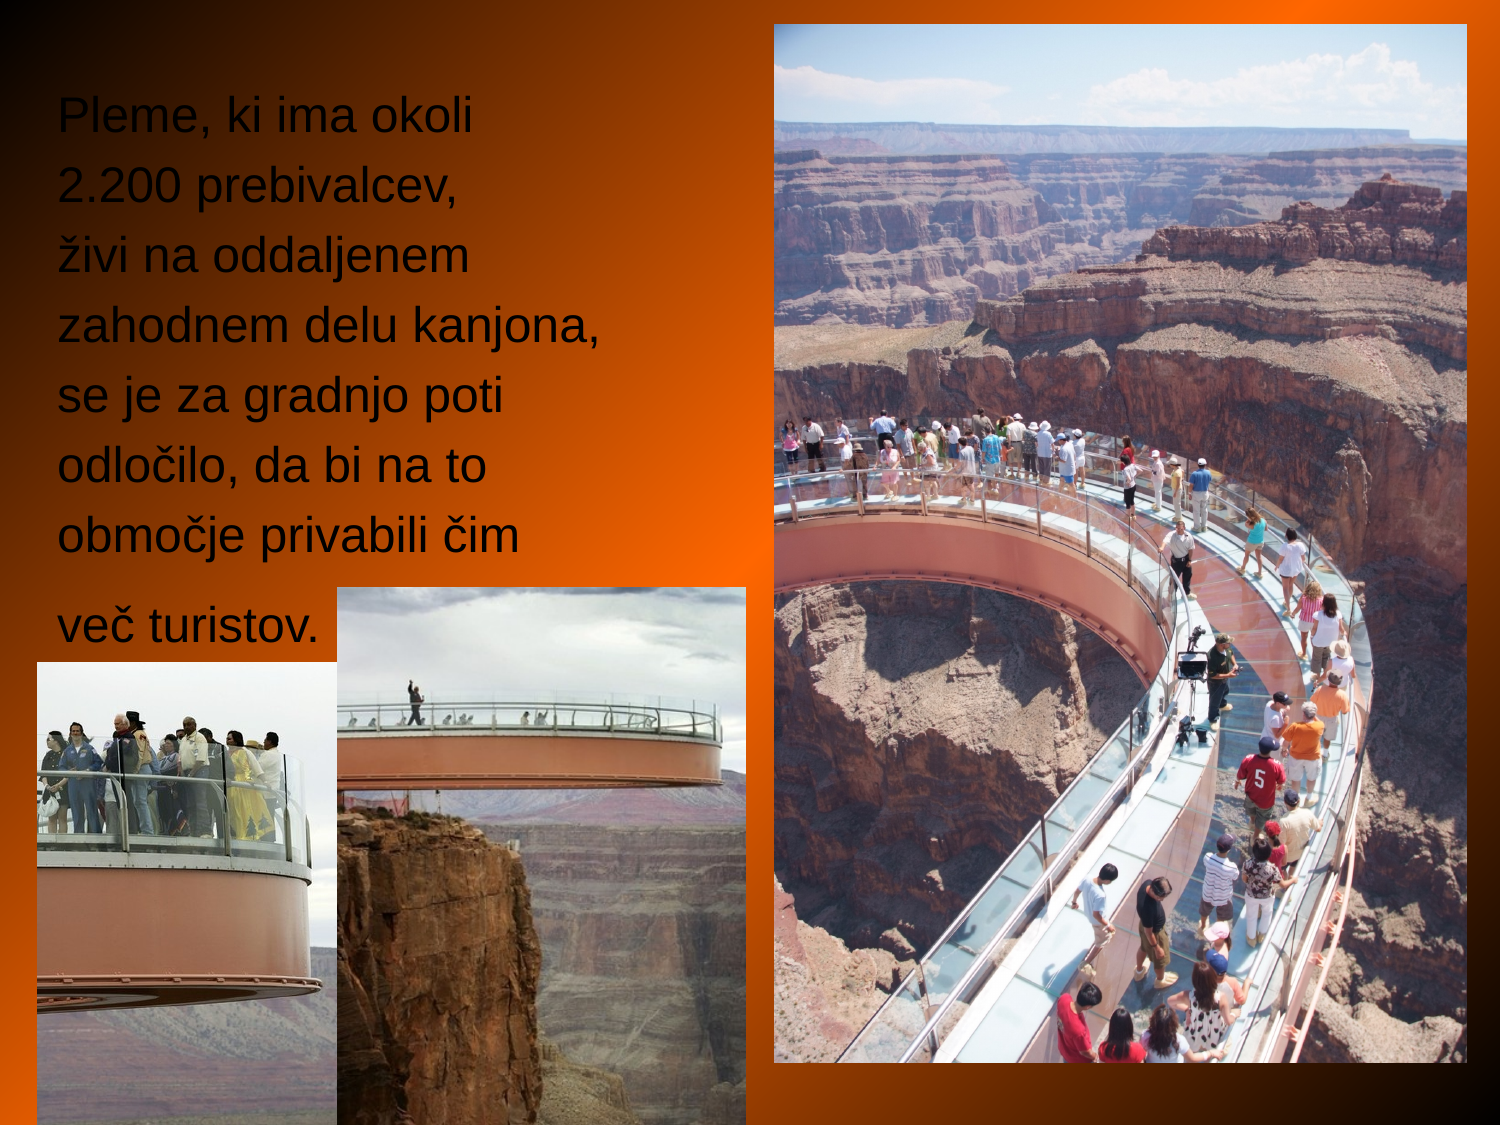

# Pleme, ki ima okoli
 2.200 prebivalcev,
 živi na oddaljenem
 zahodnem delu kanjona,
 se je za gradnjo poti
 odločilo, da bi na to
 območje privabili čim
 več turistov.